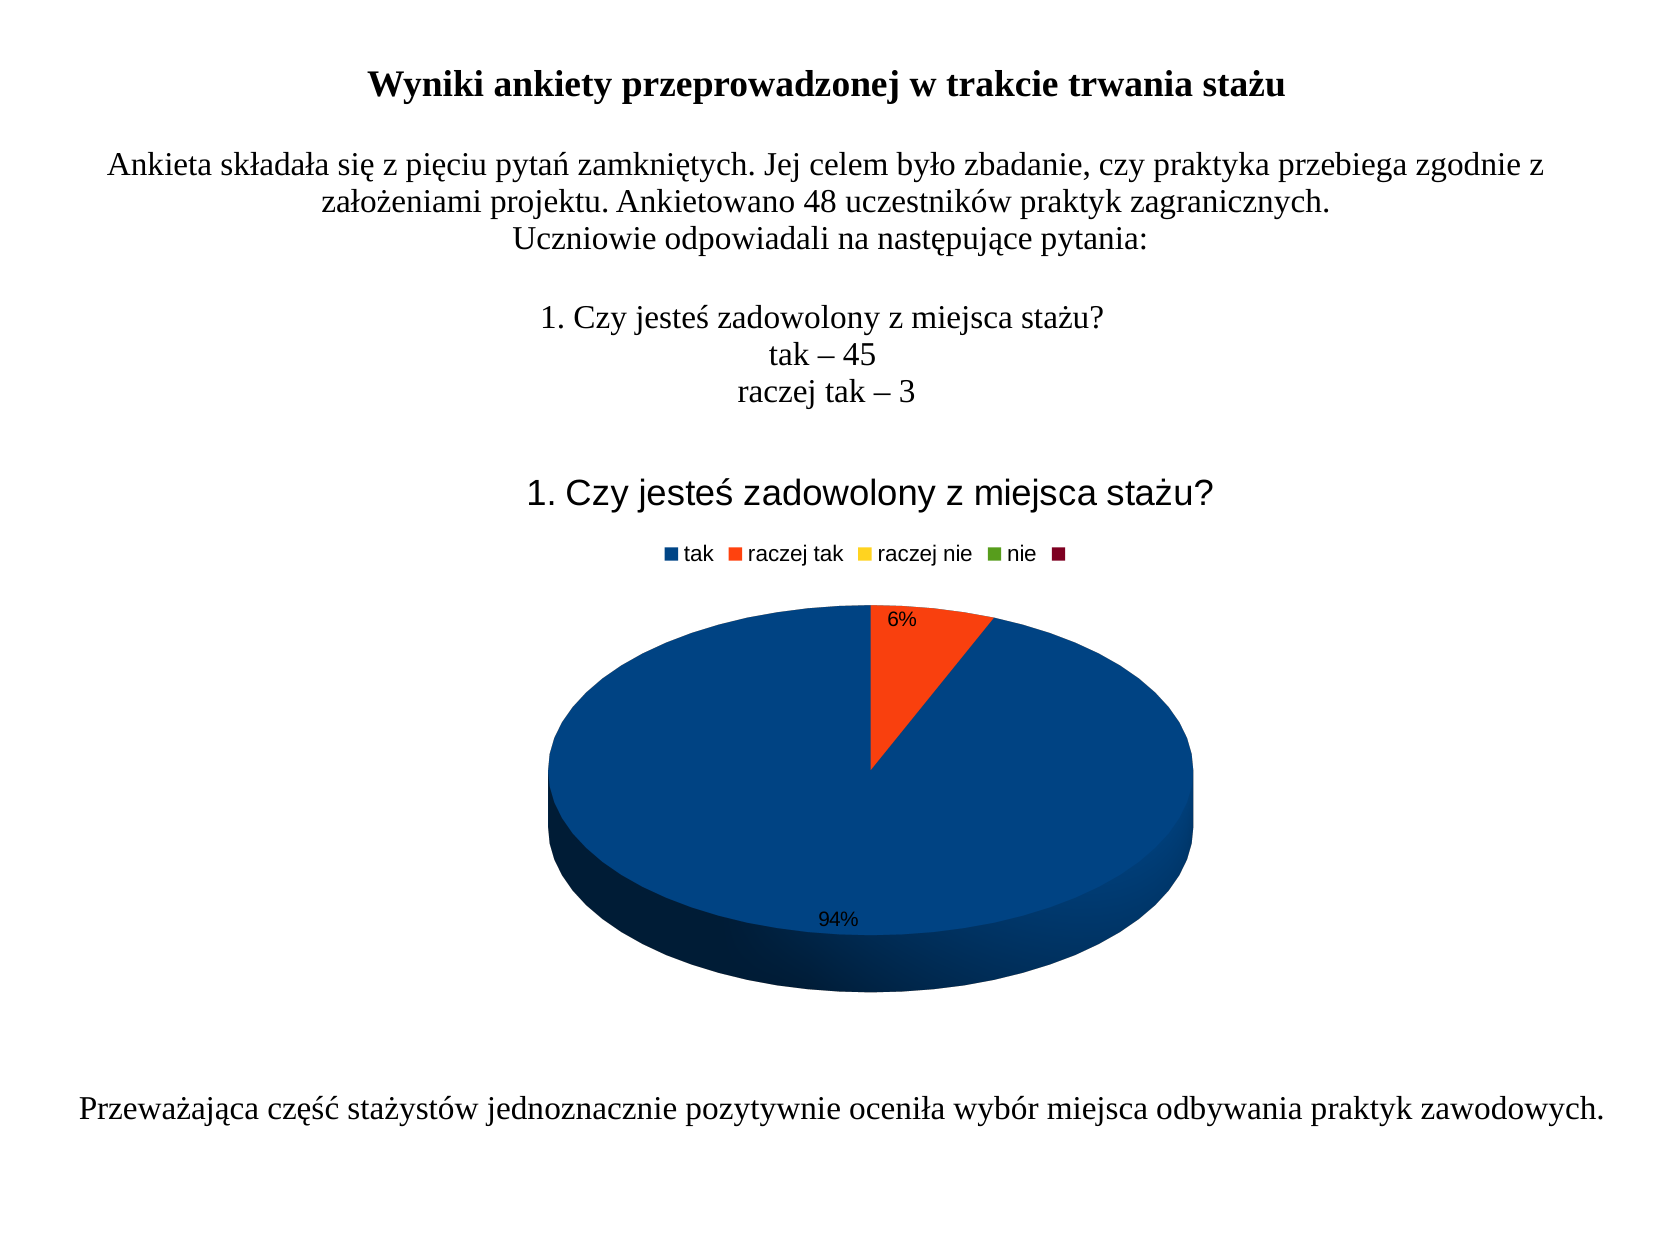

Wyniki ankiety przeprowadzonej w trakcie trwania stażu
Ankieta składała się z pięciu pytań zamkniętych. Jej celem było zbadanie, czy praktyka przebiega zgodnie z założeniami projektu. Ankietowano 48 uczestników praktyk zagranicznych.
 Uczniowie odpowiadali na następujące pytania:
1. Czy jesteś zadowolony z miejsca stażu?
tak – 45
raczej tak – 3
[unsupported chart]
#
Przeważająca część stażystów jednoznacznie pozytywnie oceniła wybór miejsca odbywania praktyk zawodowych.